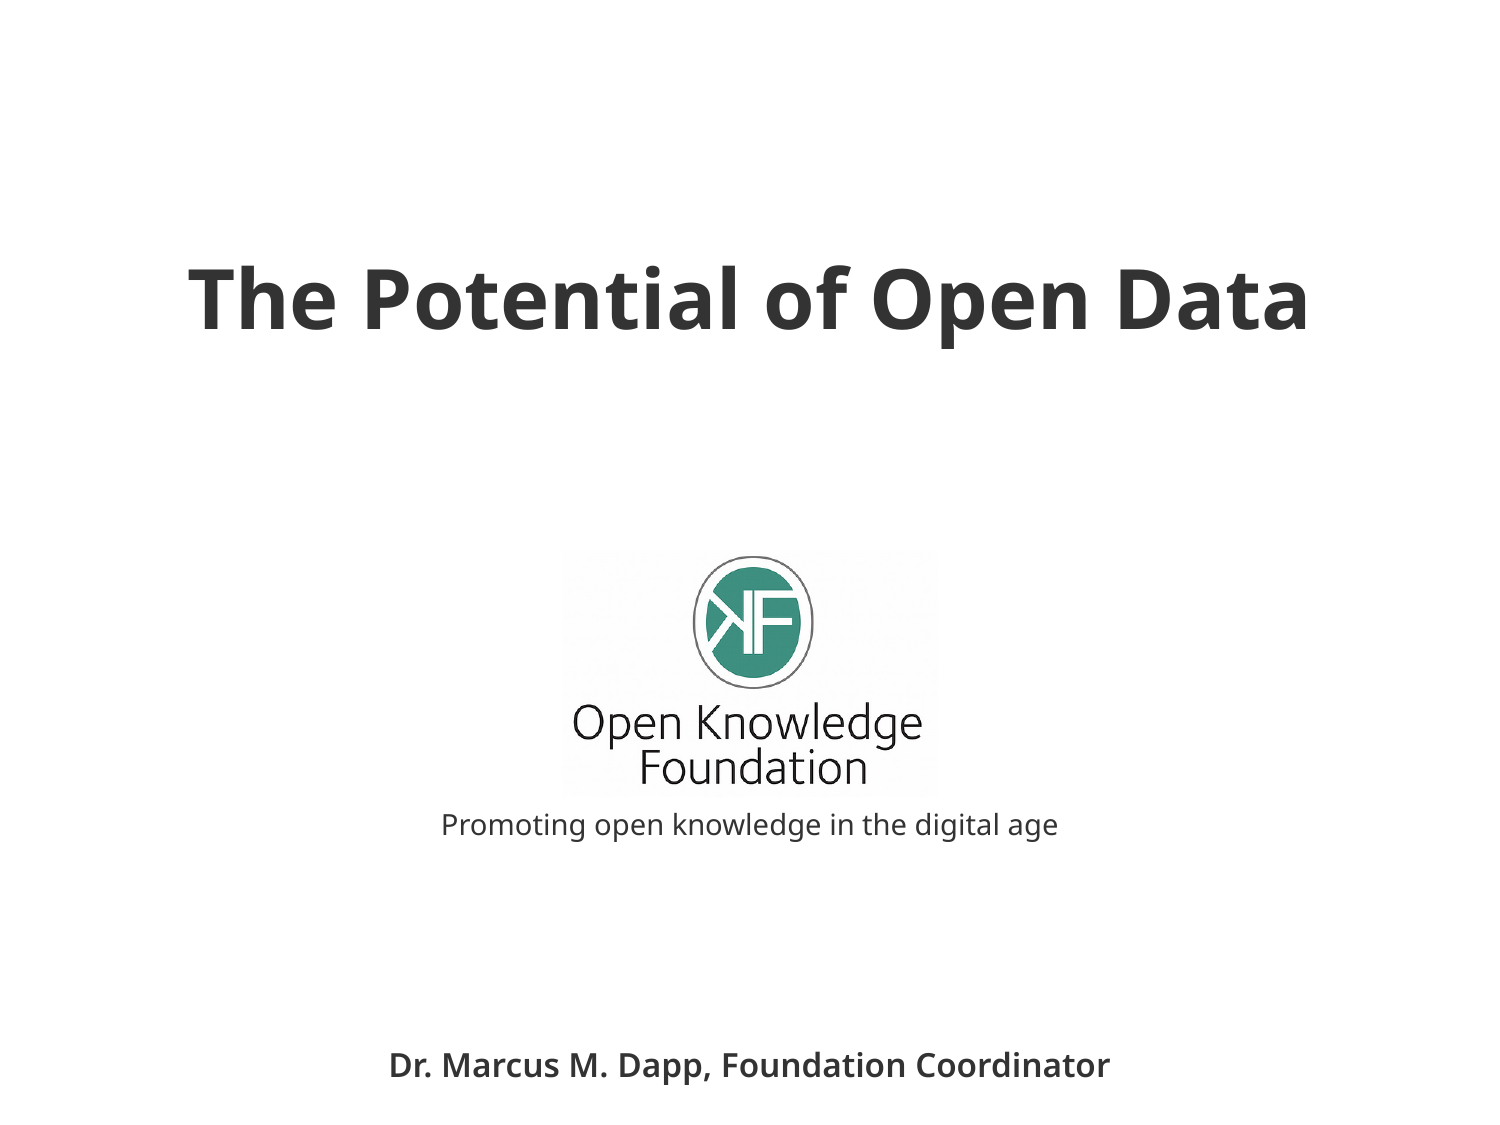

# The Potential of Open Data
Dr. Marcus M. Dapp, Foundation Coordinator
Promoting open knowledge in the digital age